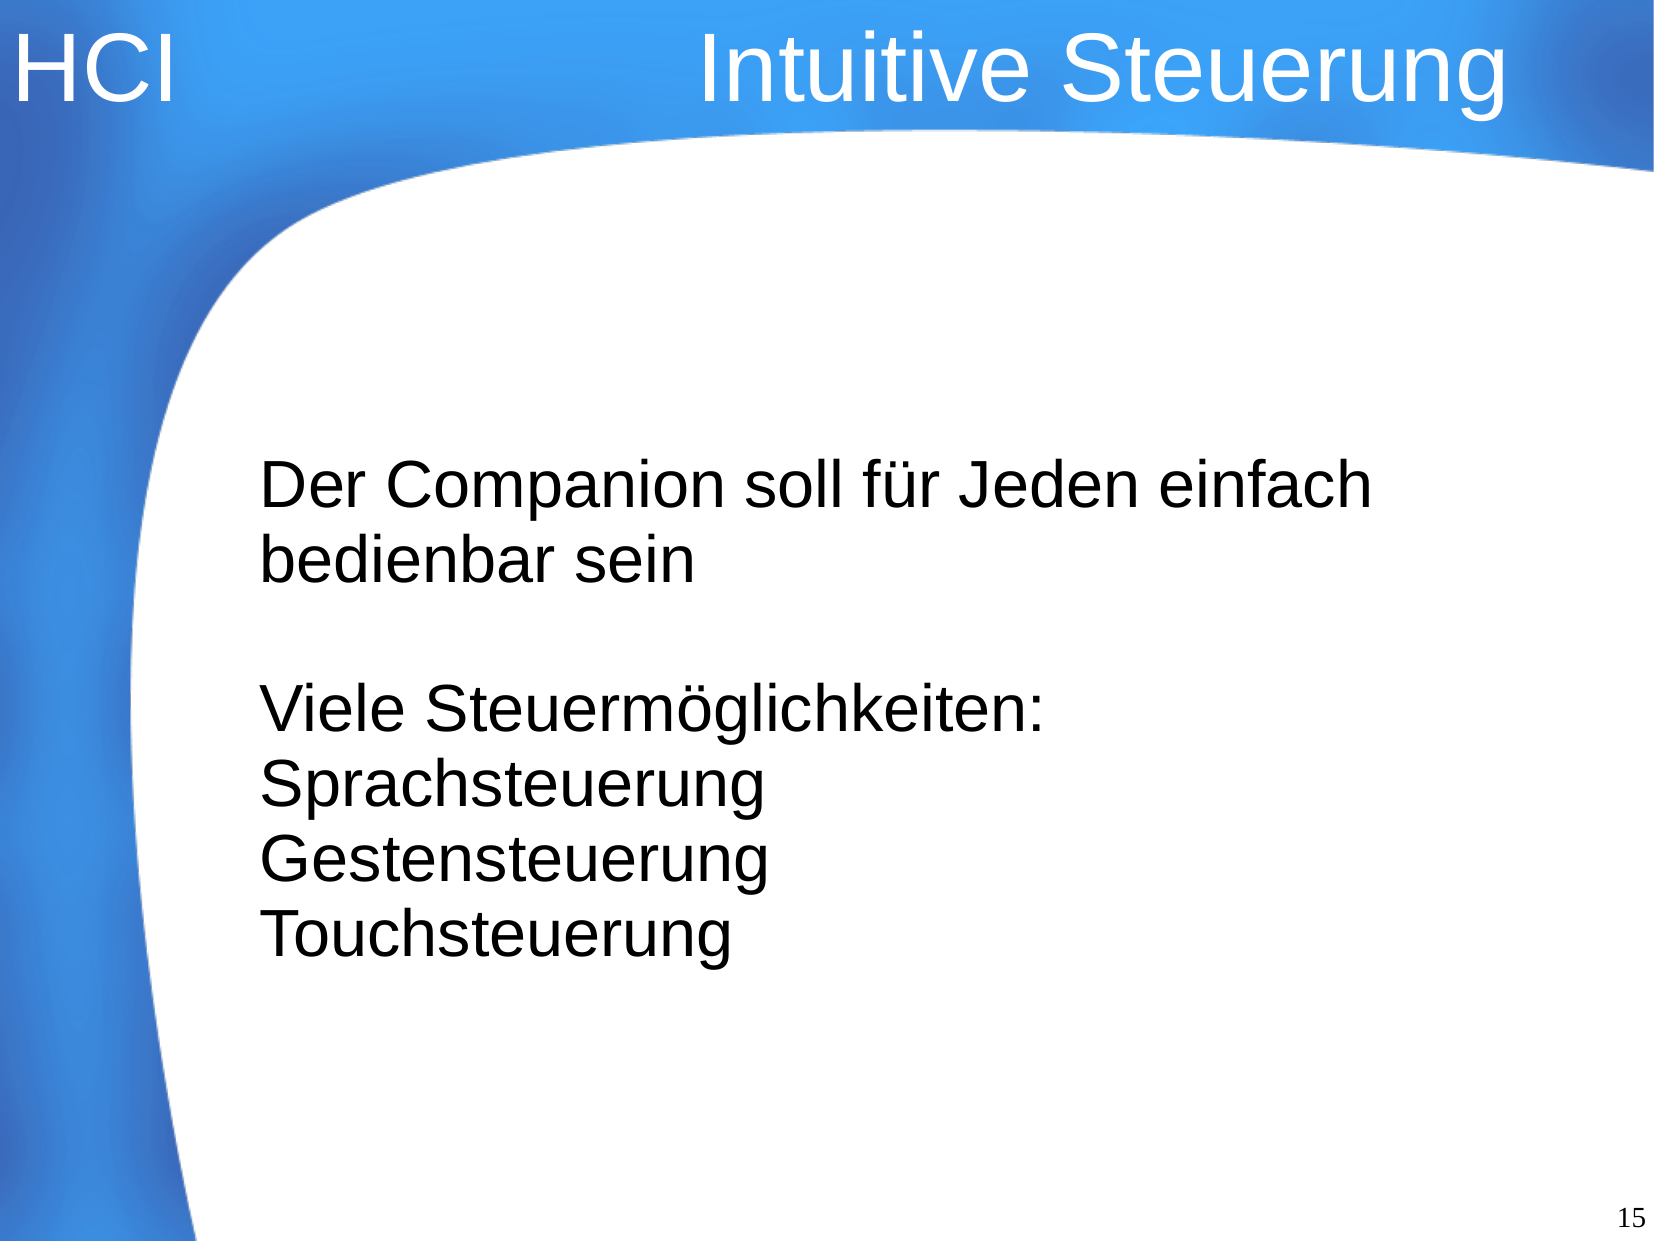

HCI
# Intuitive Steuerung
Der Companion soll für Jeden einfach bedienbar sein
Viele Steuermöglichkeiten:
Sprachsteuerung
Gestensteuerung
Touchsteuerung
15